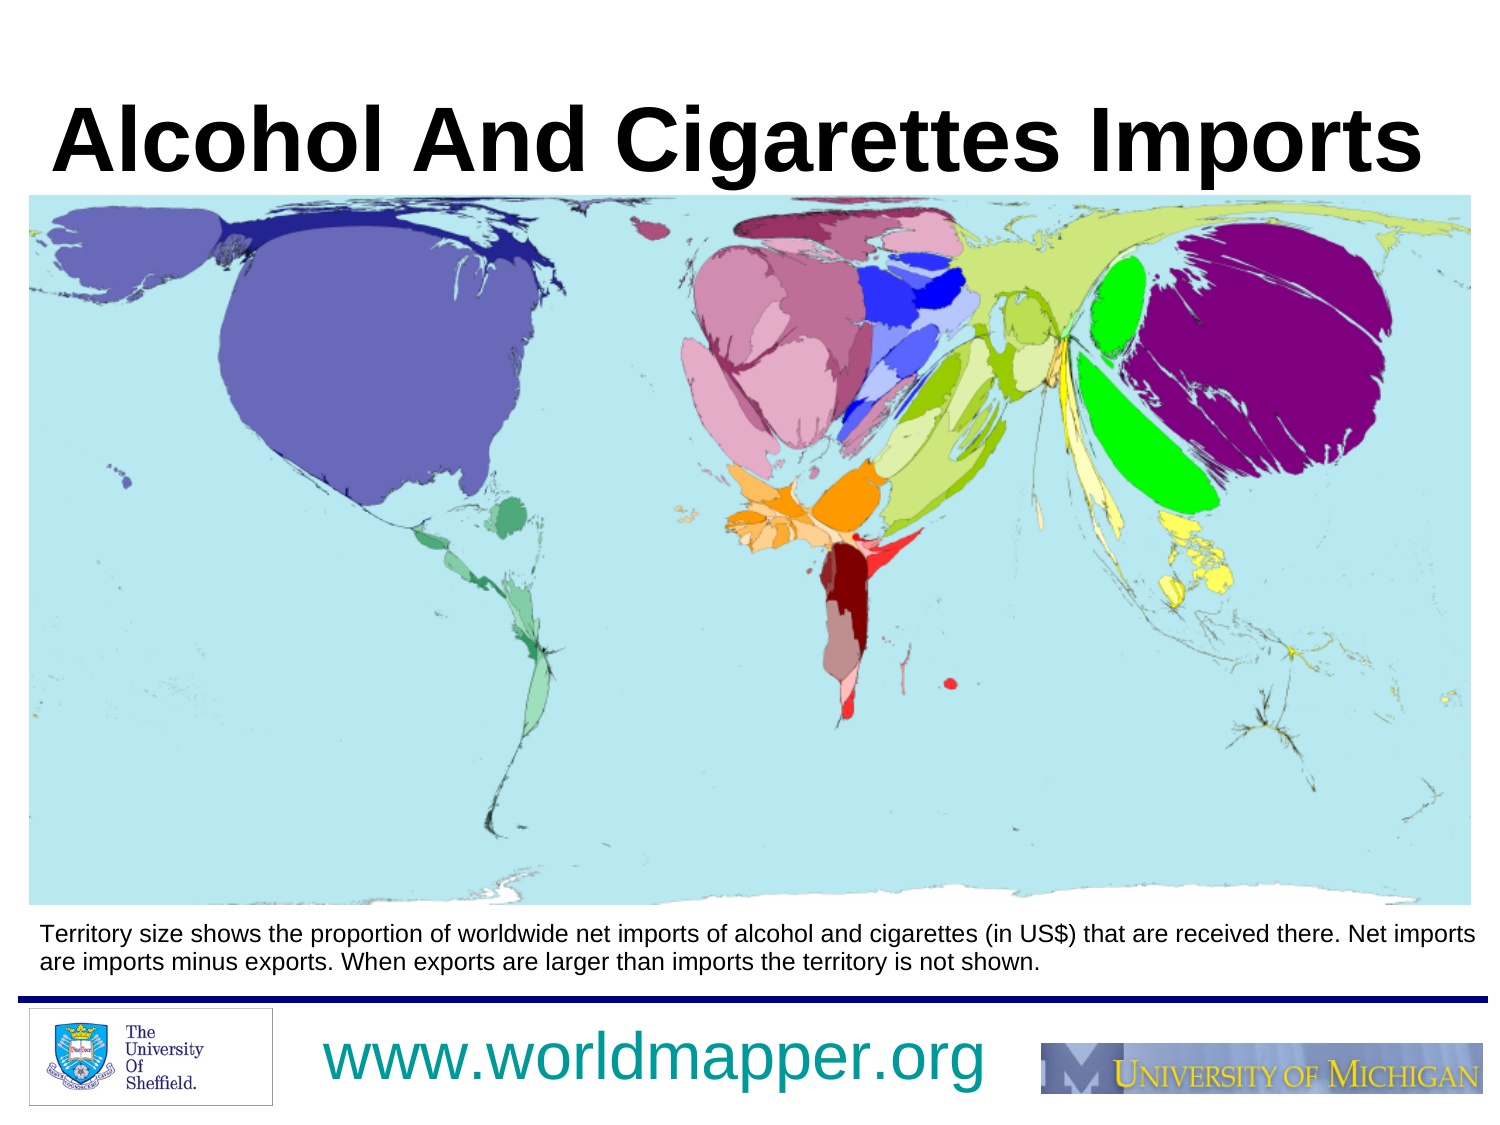

# Alcohol And Cigarettes Imports
Territory size shows the proportion of worldwide net imports of alcohol and cigarettes (in US$) that are received there. Net imports
are imports minus exports. When exports are larger than imports the territory is not shown.